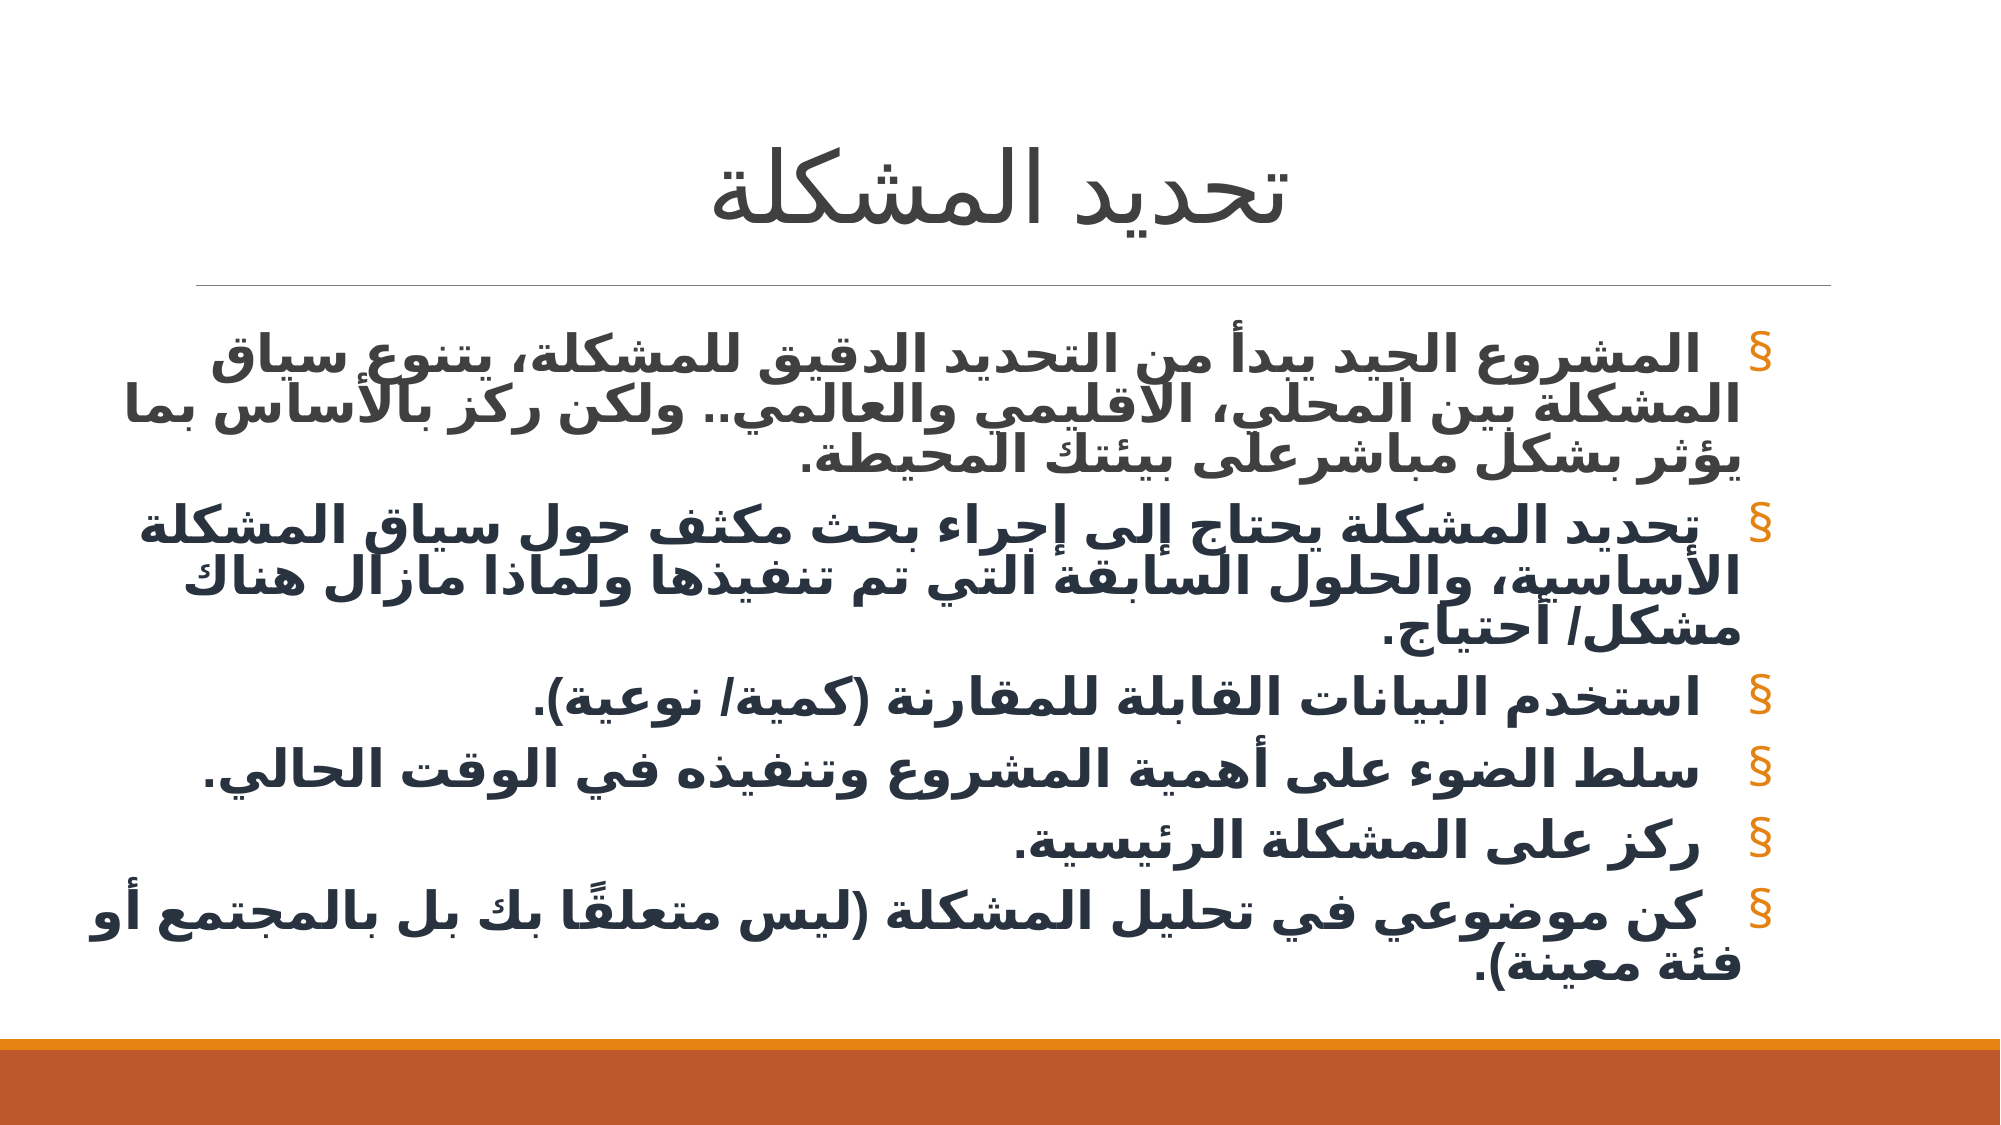

# تحديد المشكلة
 المشروع الجيد يبدأ من التحديد الدقيق للمشكلة، يتنوع سياق المشكلة بين المحلي، الاقليمي والعالمي.. ولكن ركز بالأساس بما يؤثر بشكل مباشرعلى بيئتك المحيطة.
 تحديد المشكلة يحتاج إلى إجراء بحث مكثف حول سياق المشكلة الأساسية، والحلول السابقة التي تم تنفيذها ولماذا مازال هناك مشكل/ أحتياج.
 استخدم البيانات القابلة للمقارنة (كمية/ نوعية).
 سلط الضوء على أهمية المشروع وتنفيذه في الوقت الحالي.
 ركز على المشكلة الرئيسية.
 كن موضوعي في تحليل المشكلة (ليس متعلقًا بك بل بالمجتمع أو فئة معينة).